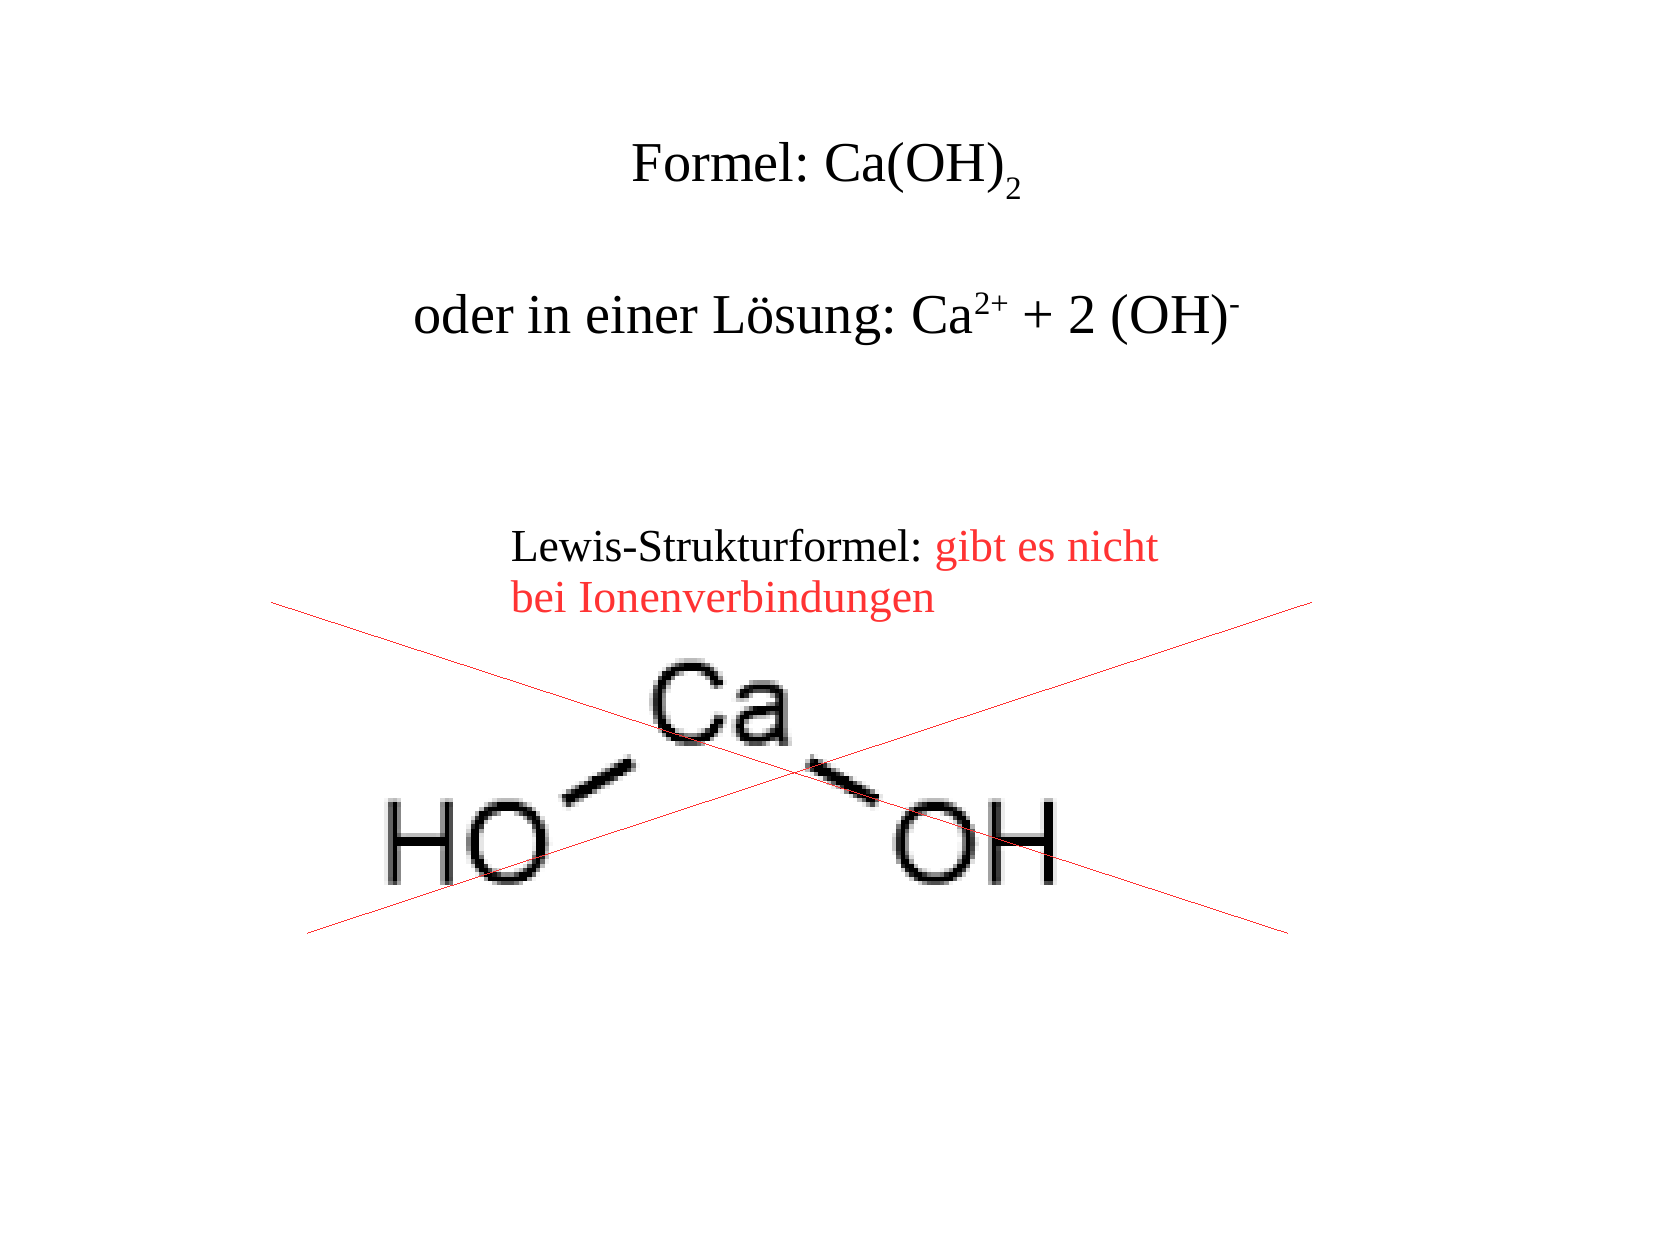

Formel: Ca(OH)2
oder in einer Lösung: Ca2+ + 2 (OH)-
Lewis-Strukturformel: gibt es nicht bei Ionenverbindungen